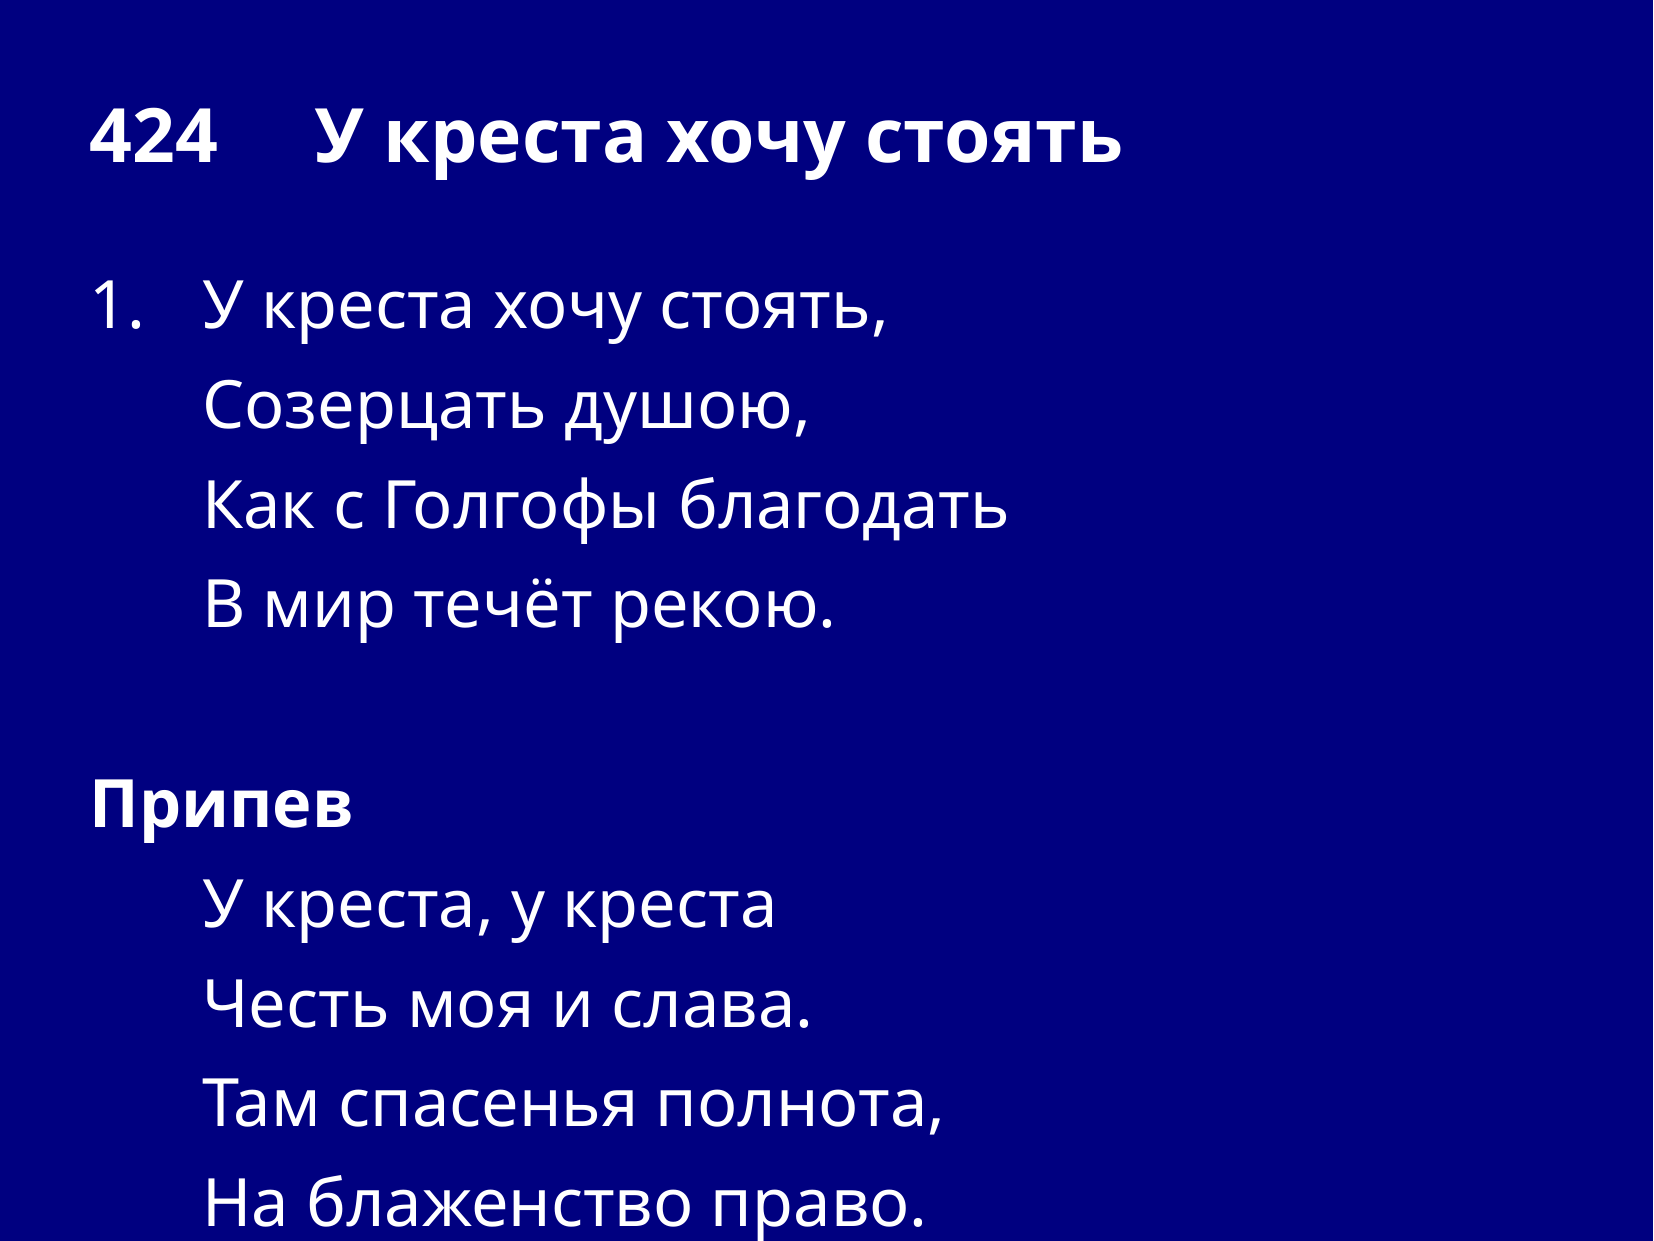

424	У креста хочу стоять
1.	У креста хочу стоять,
	Созерцать душою,
	Как с Голгофы благодать
	В мир течёт рекою.
Припев
	У креста, у креста
	Честь моя и слава.
	Там спасенья полнота,
	На блаженство право.